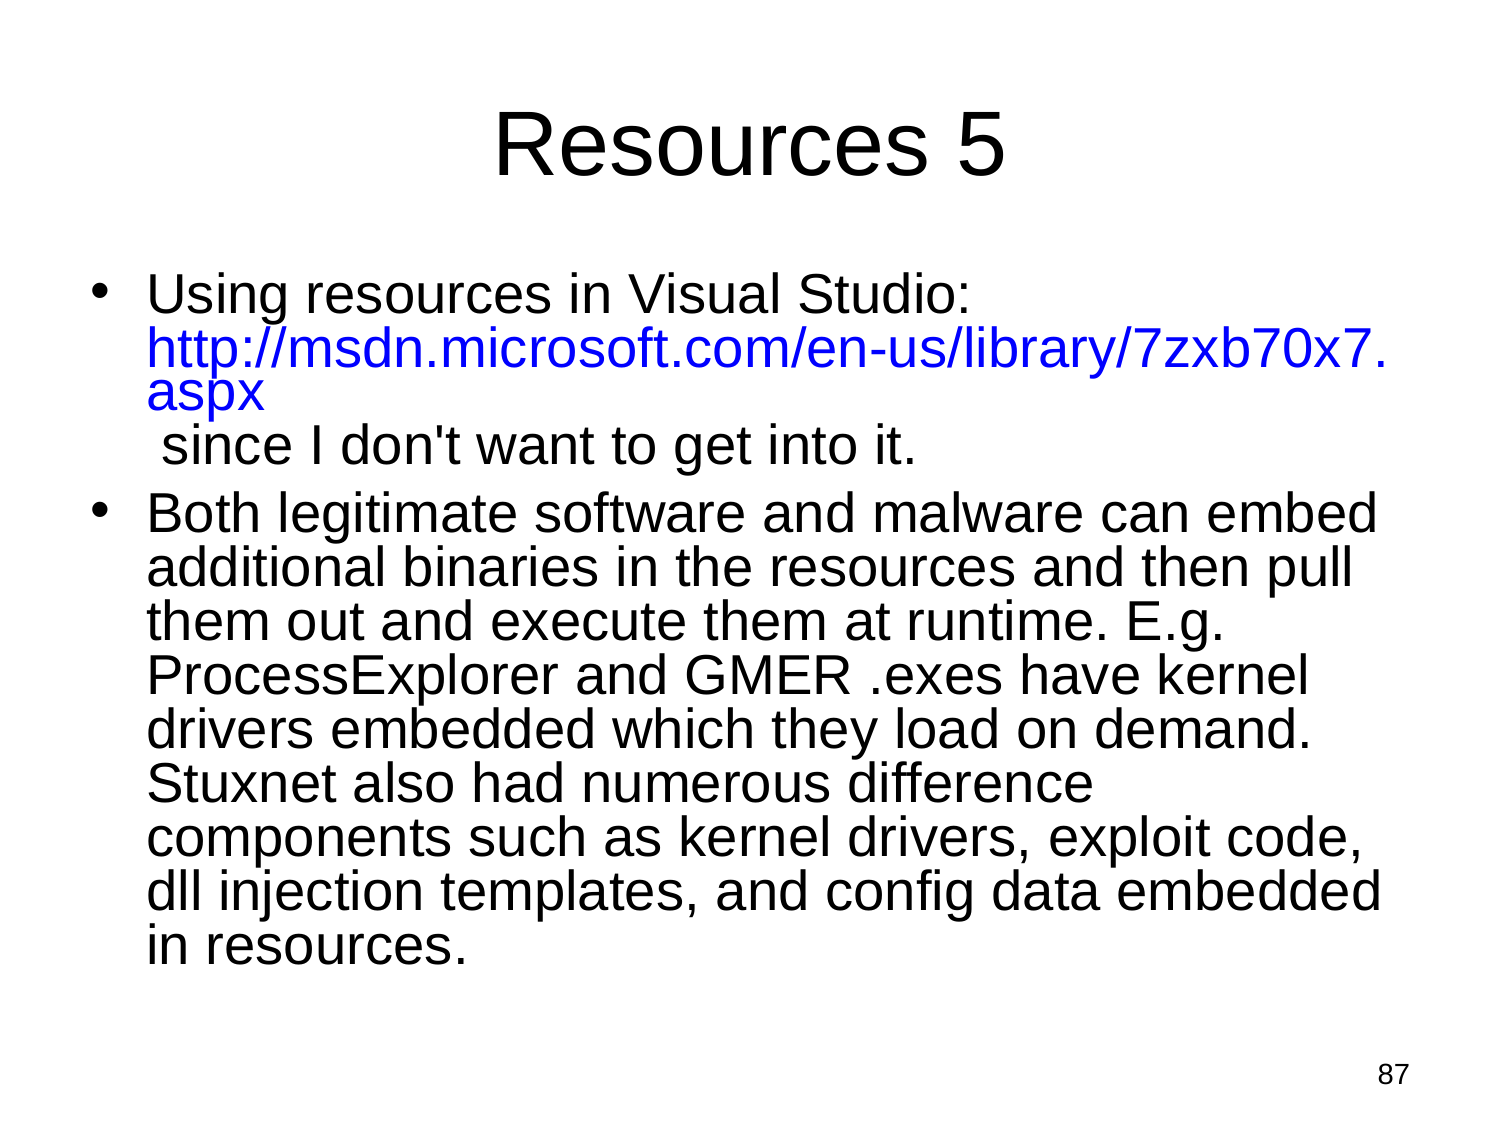

# Resources 5
Using resources in Visual Studio: http://msdn.microsoft.com/en-us/library/7zxb70x7.aspx since I don't want to get into it.
Both legitimate software and malware can embed additional binaries in the resources and then pull them out and execute them at runtime. E.g. ProcessExplorer and GMER .exes have kernel drivers embedded which they load on demand. Stuxnet also had numerous difference components such as kernel drivers, exploit code, dll injection templates, and config data embedded in resources.